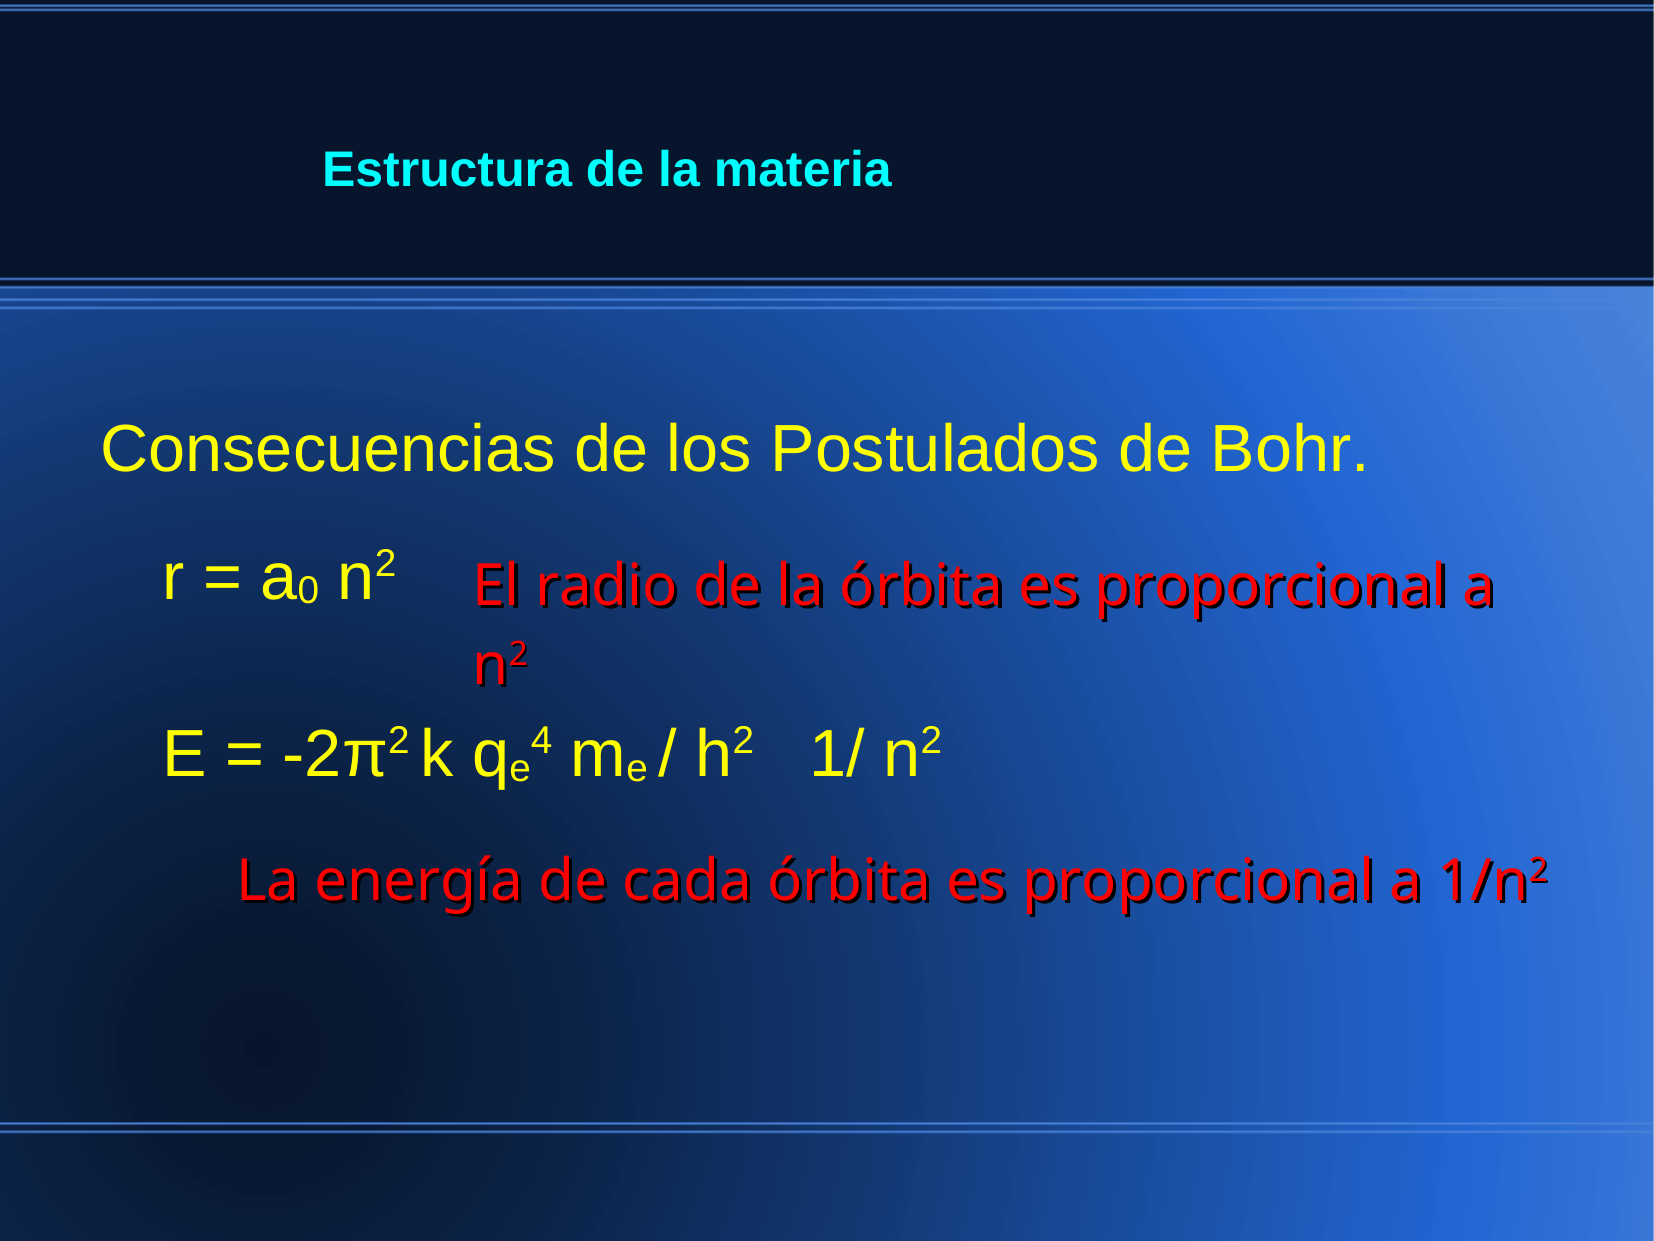

Estructura de la materia
# Consecuencias de los Postulados de Bohr.
r = a0 n2
El radio de la órbita es proporcional a n2
E = -2π2 k qe4 me / h2 1/ n2
La energía de cada órbita es proporcional a 1/n2